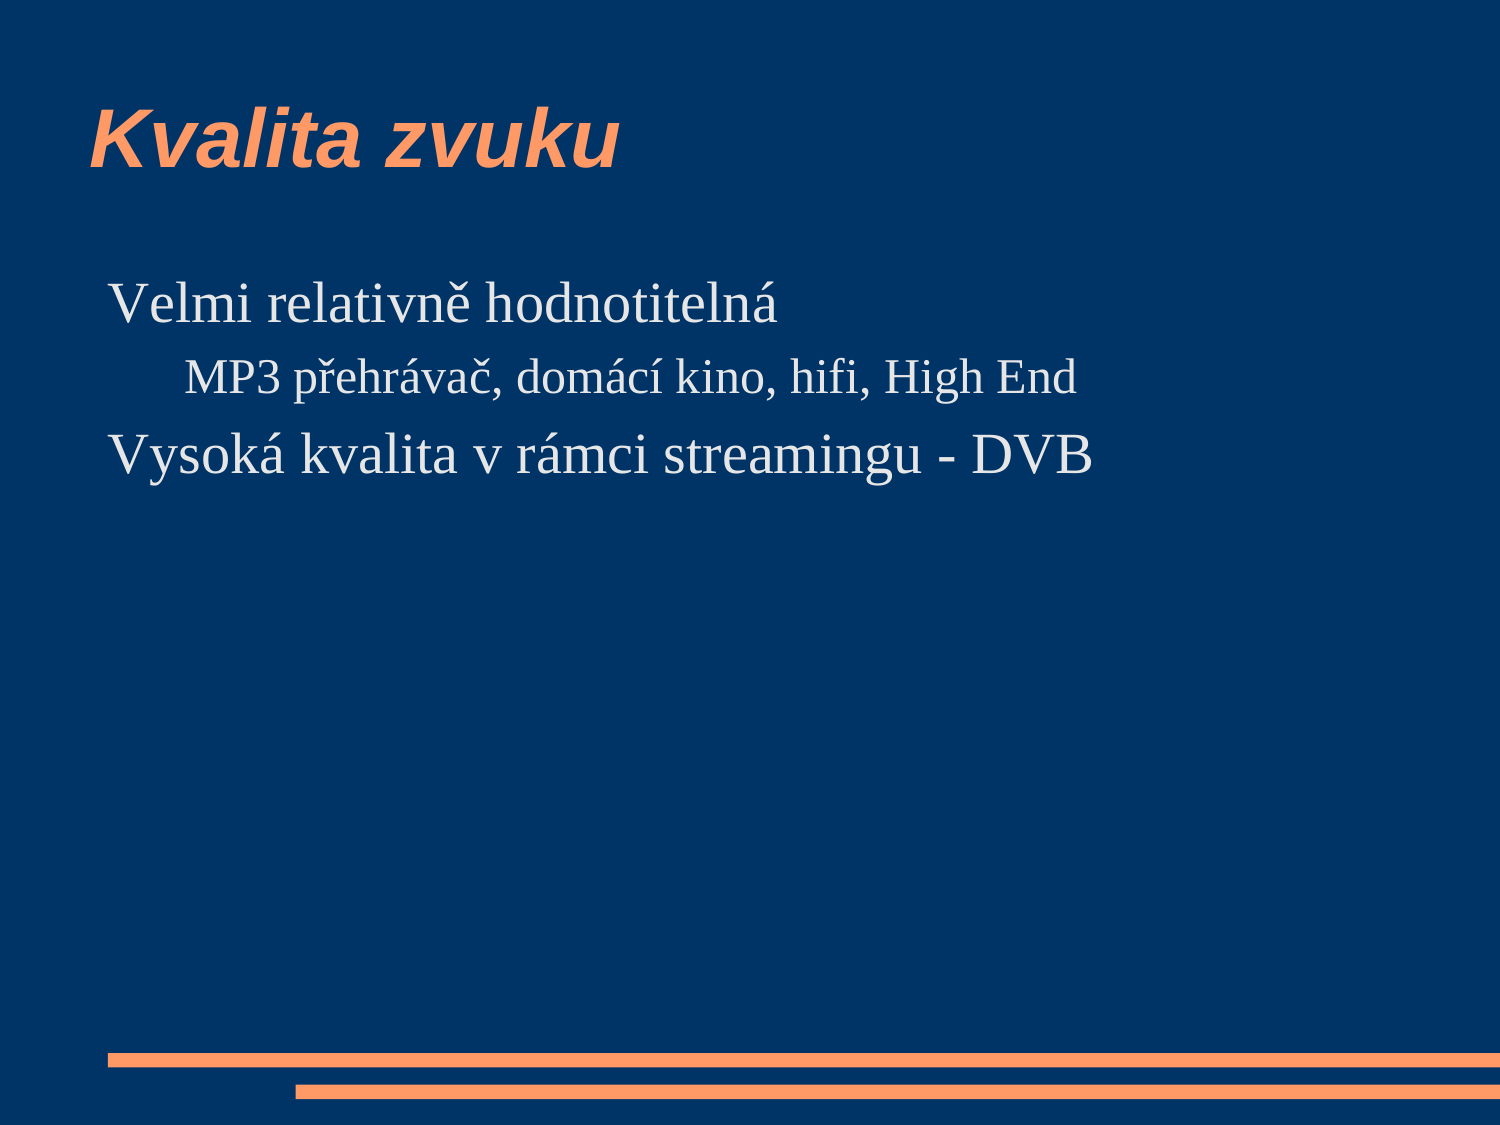

# Kvalita zvuku
Velmi relativně hodnotitelná
MP3 přehrávač, domácí kino, hifi, High End
Vysoká kvalita v rámci streamingu - DVB